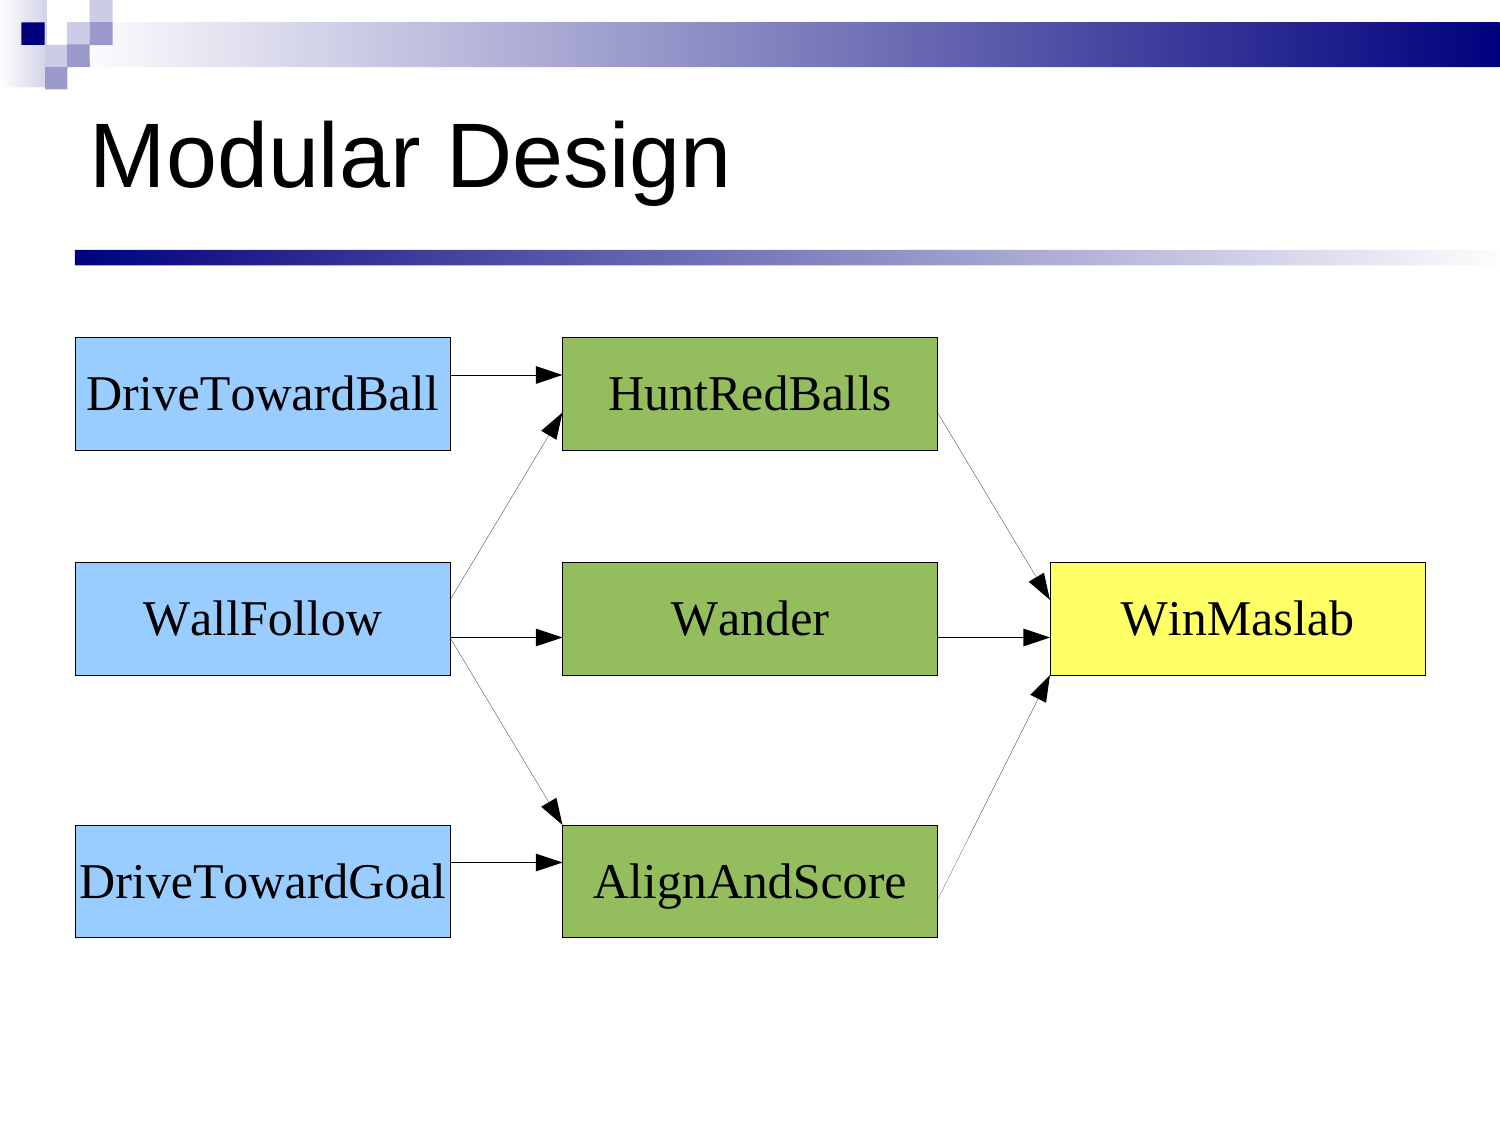

# Modular Design
DriveTowardBall
HuntRedBalls
WallFollow
Wander
WinMaslab
DriveTowardGoal
AlignAndScore